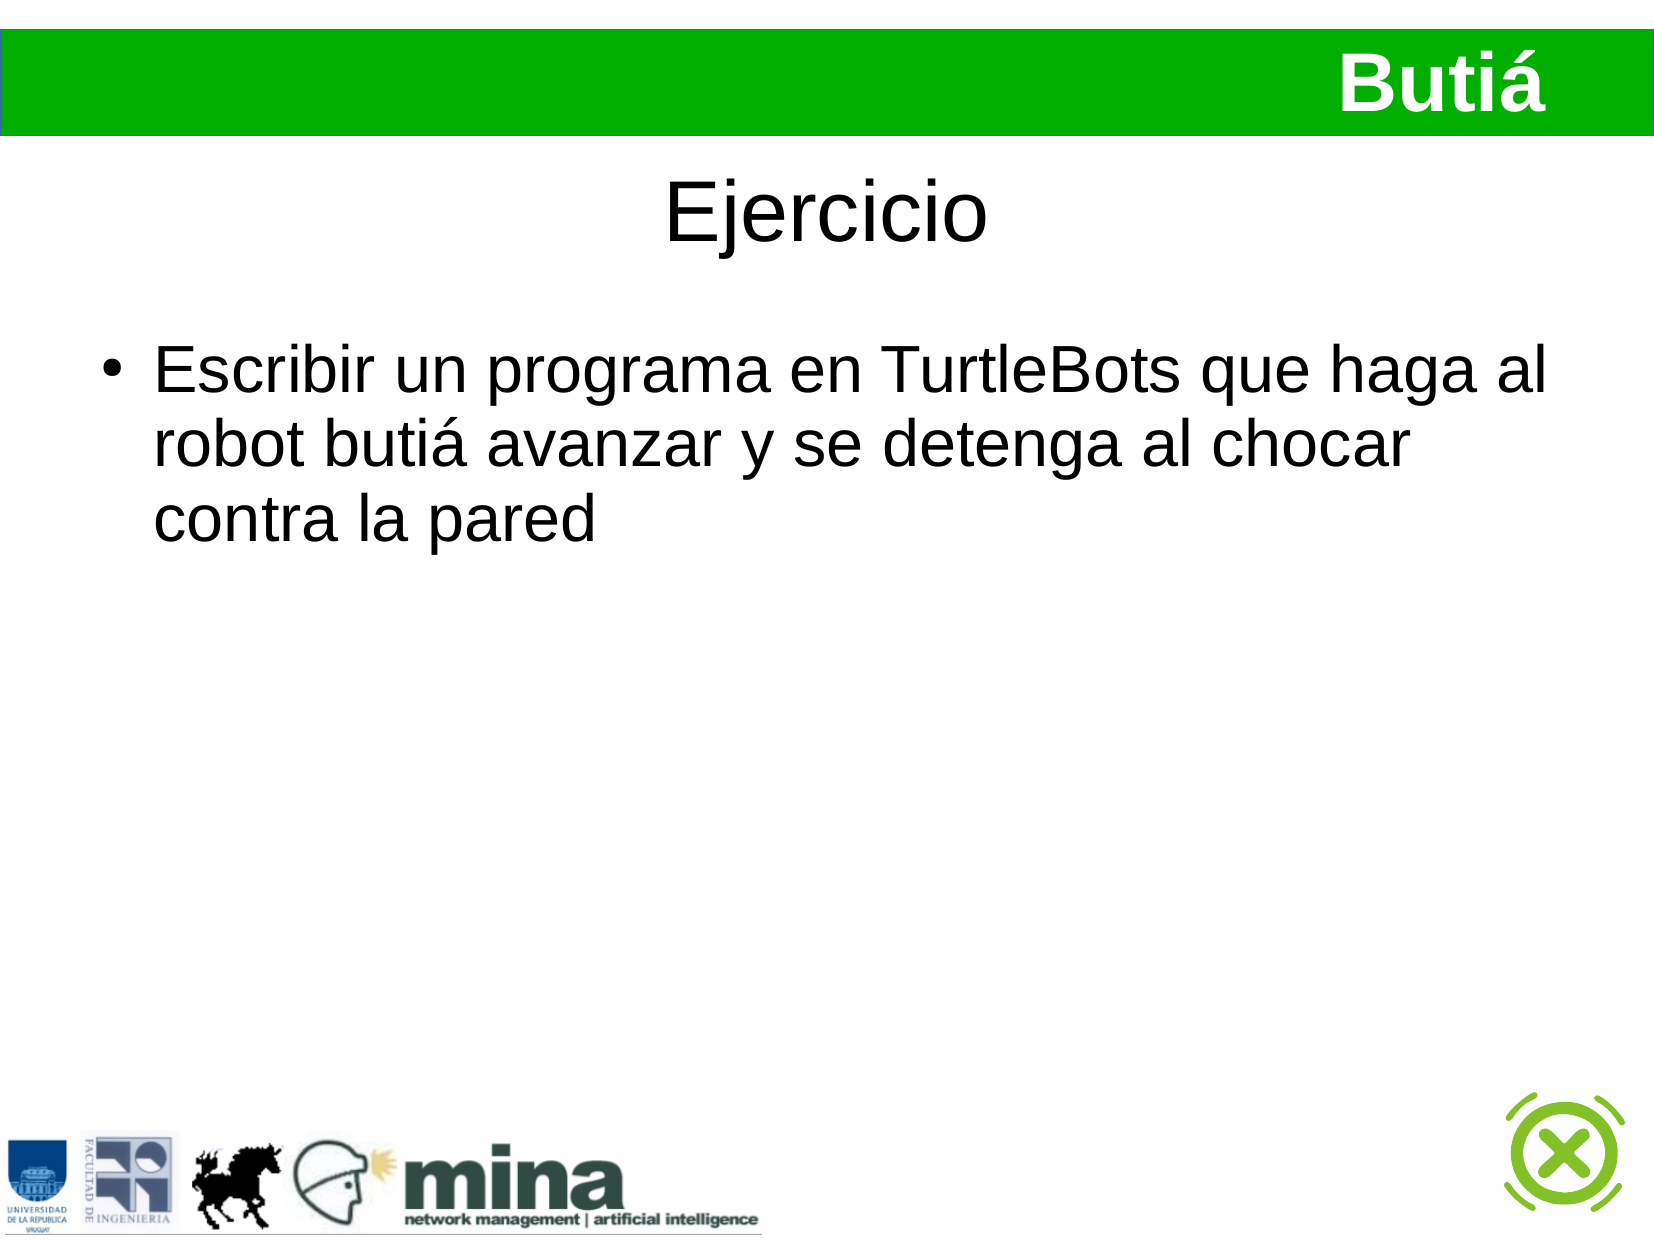

# Ejercicio
Escribir un programa en TurtleBots que haga al robot butiá avanzar y se detenga al chocar contra la pared